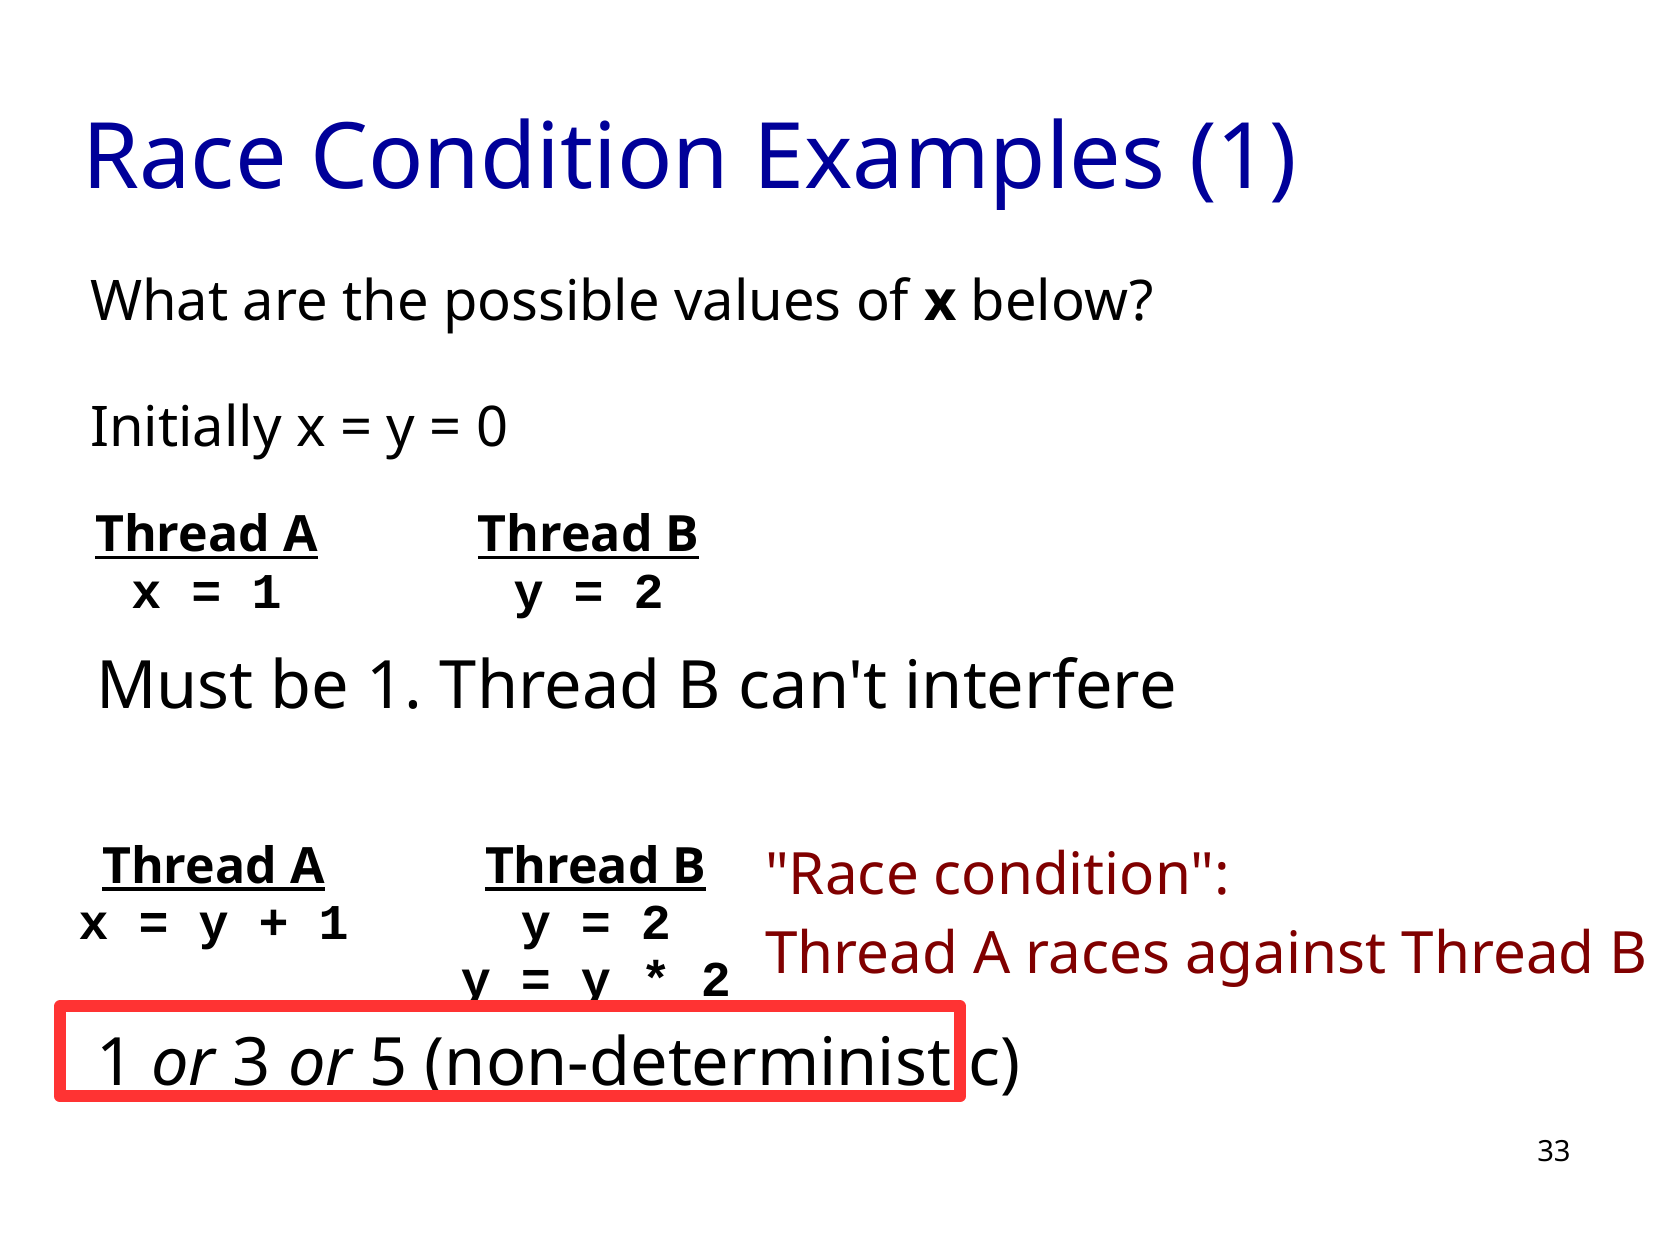

# Race Condition Examples (1)
What are the possible values of x below?
Initially x = y = 0
Thread A
x = 1
Thread B
y = 2
Must be 1. Thread B can't interfere
Thread A
x = y + 1
Thread B
y = 2
y = y * 2
"Race condition":
Thread A races against Thread B
1 or 3 or 5 (non-deterministic)
33